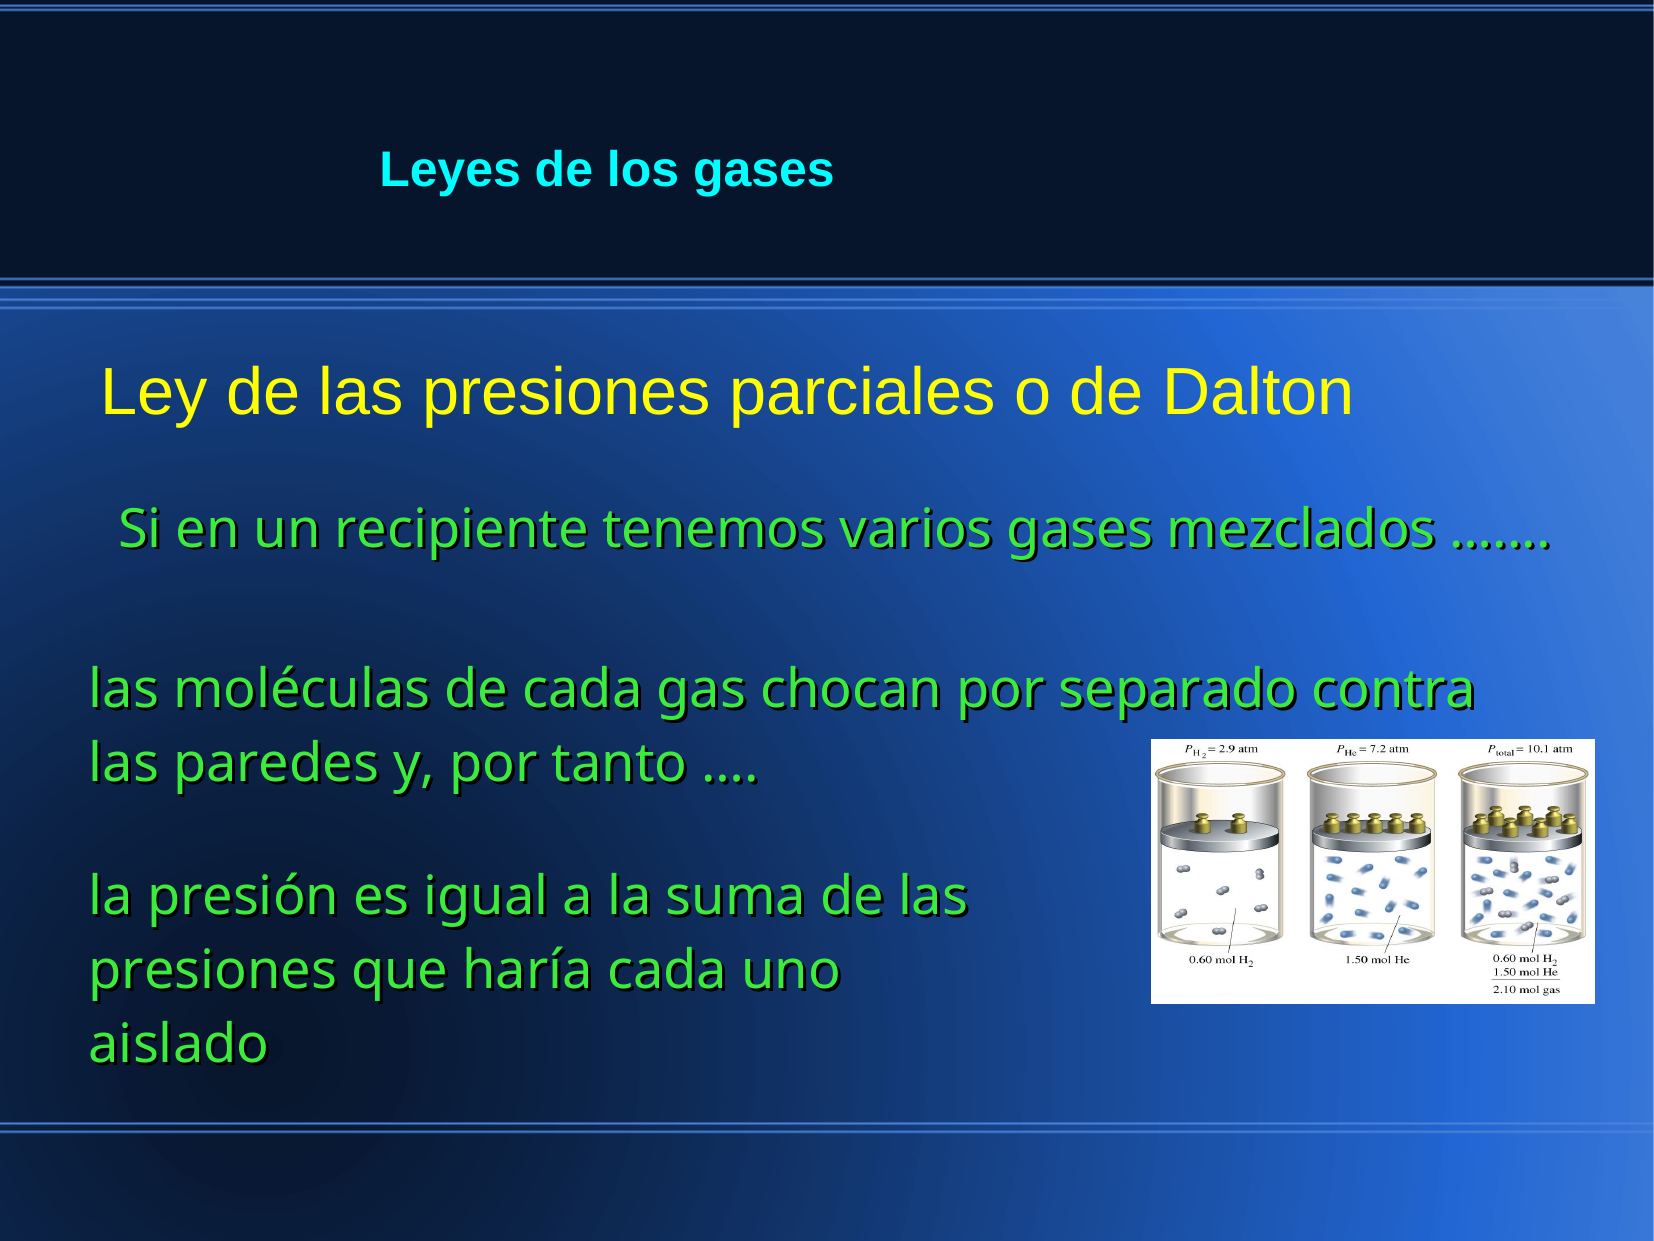

# Leyes de los gases
Ley de las presiones parciales o de Dalton
Si en un recipiente tenemos varios gases mezclados …....
las moléculas de cada gas chocan por separado contra las paredes y, por tanto ….
la presión es igual a la suma de las presiones que haría cada uno aislado